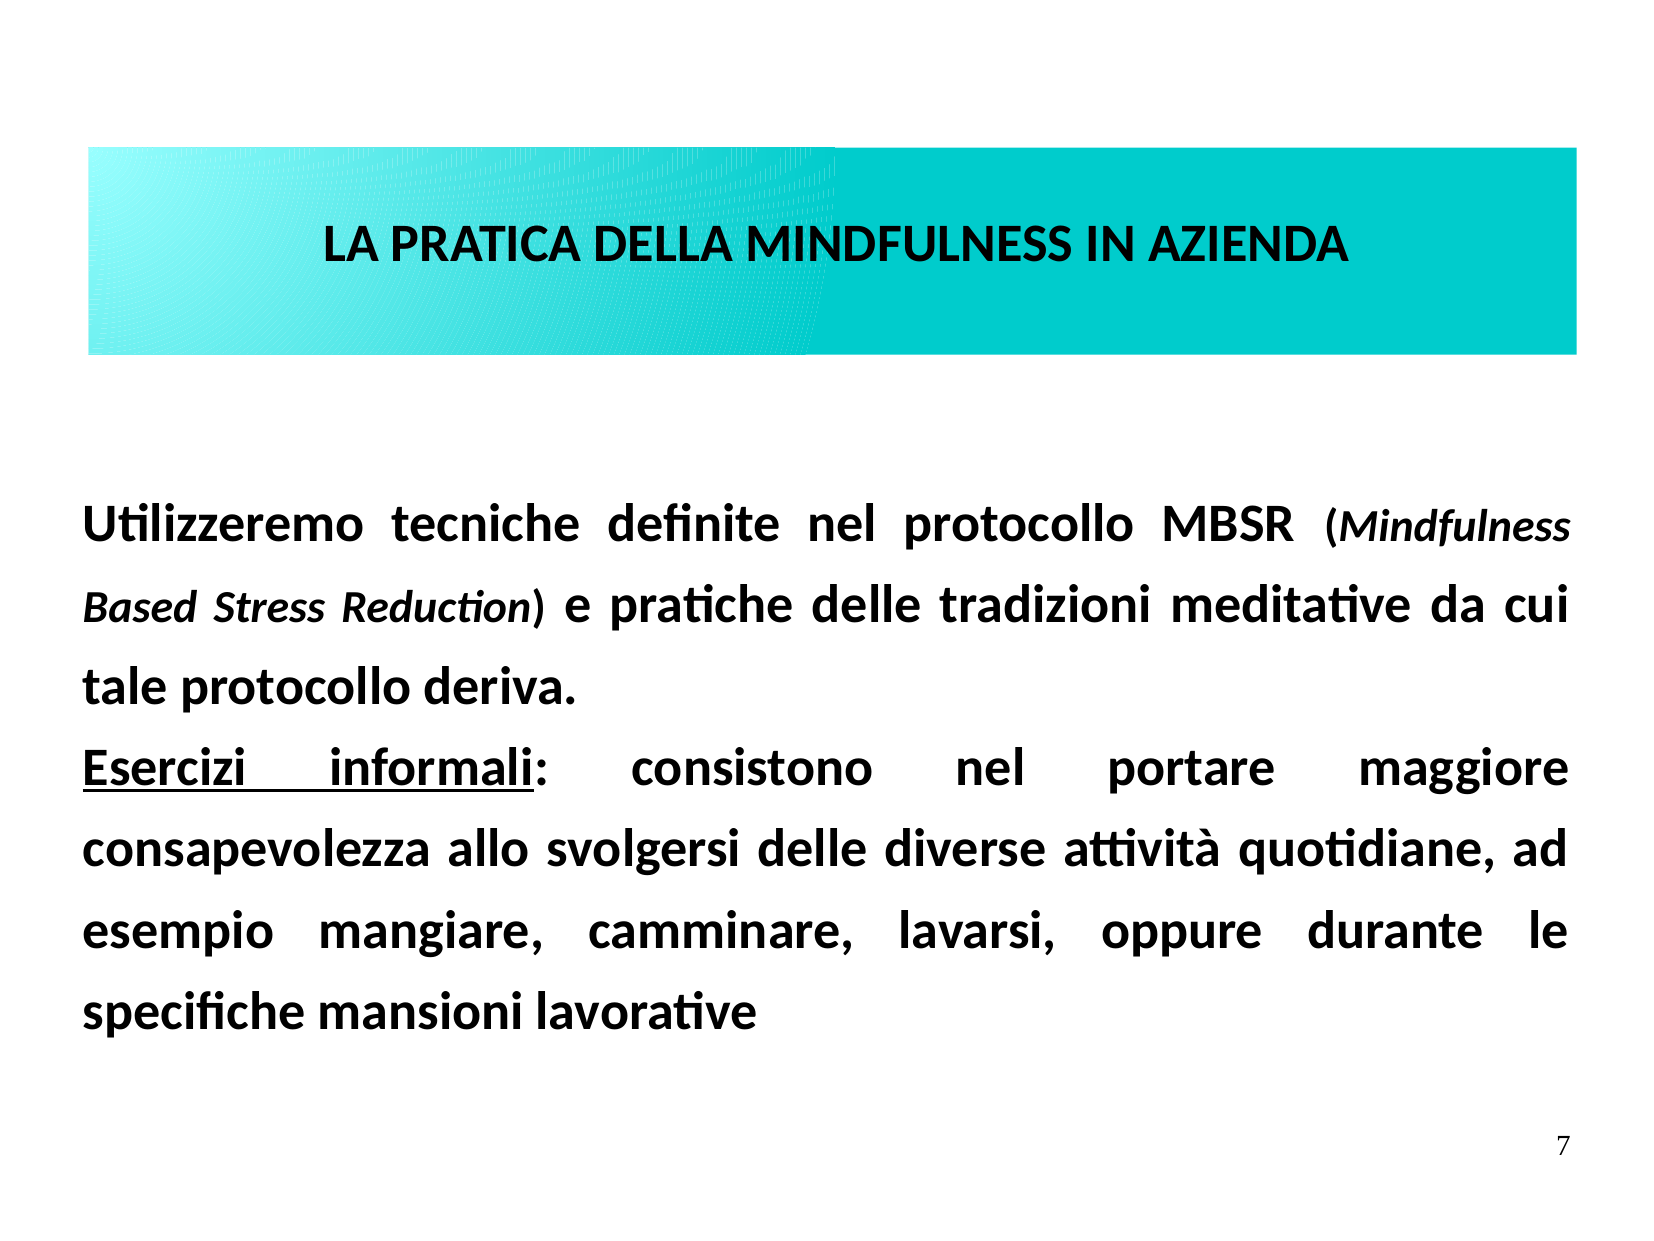

# LA PRATICA DELLA MINDFULNESS IN AZIENDA
Utilizzeremo tecniche definite nel protocollo MBSR (Mindfulness Based Stress Reduction) e pratiche delle tradizioni meditative da cui tale protocollo deriva.
Esercizi informali: consistono nel portare maggiore consapevolezza allo svolgersi delle diverse attività quotidiane, ad esempio mangiare, camminare, lavarsi, oppure durante le specifiche mansioni lavorative
7